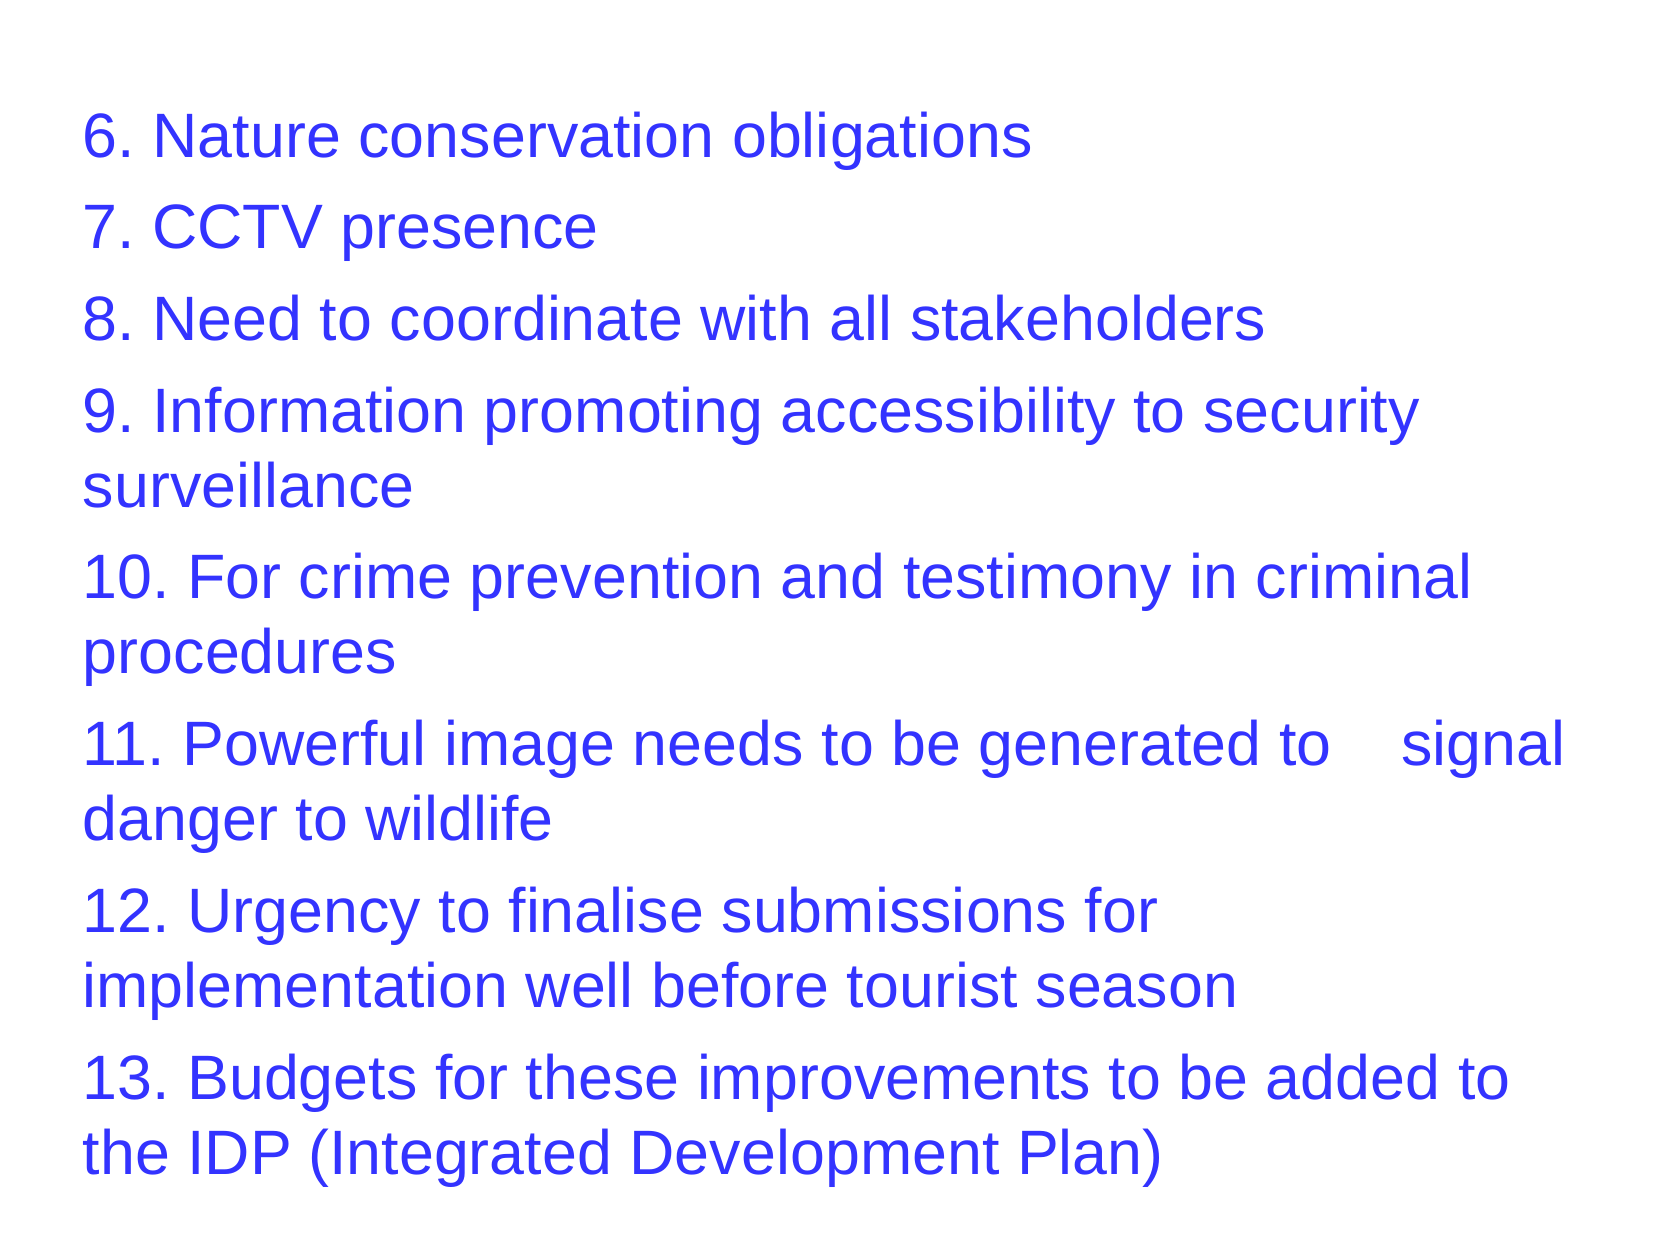

# 6. Nature conservation obligations
7. CCTV presence
8. Need to coordinate with all stakeholders
9. Information promoting accessibility to security surveillance
10. For crime prevention and testimony in criminal procedures
11. Powerful image needs to be generated to signal danger to wildlife
12. Urgency to finalise submissions for implementation well before tourist season
13. Budgets for these improvements to be added to the IDP (Integrated Development Plan)